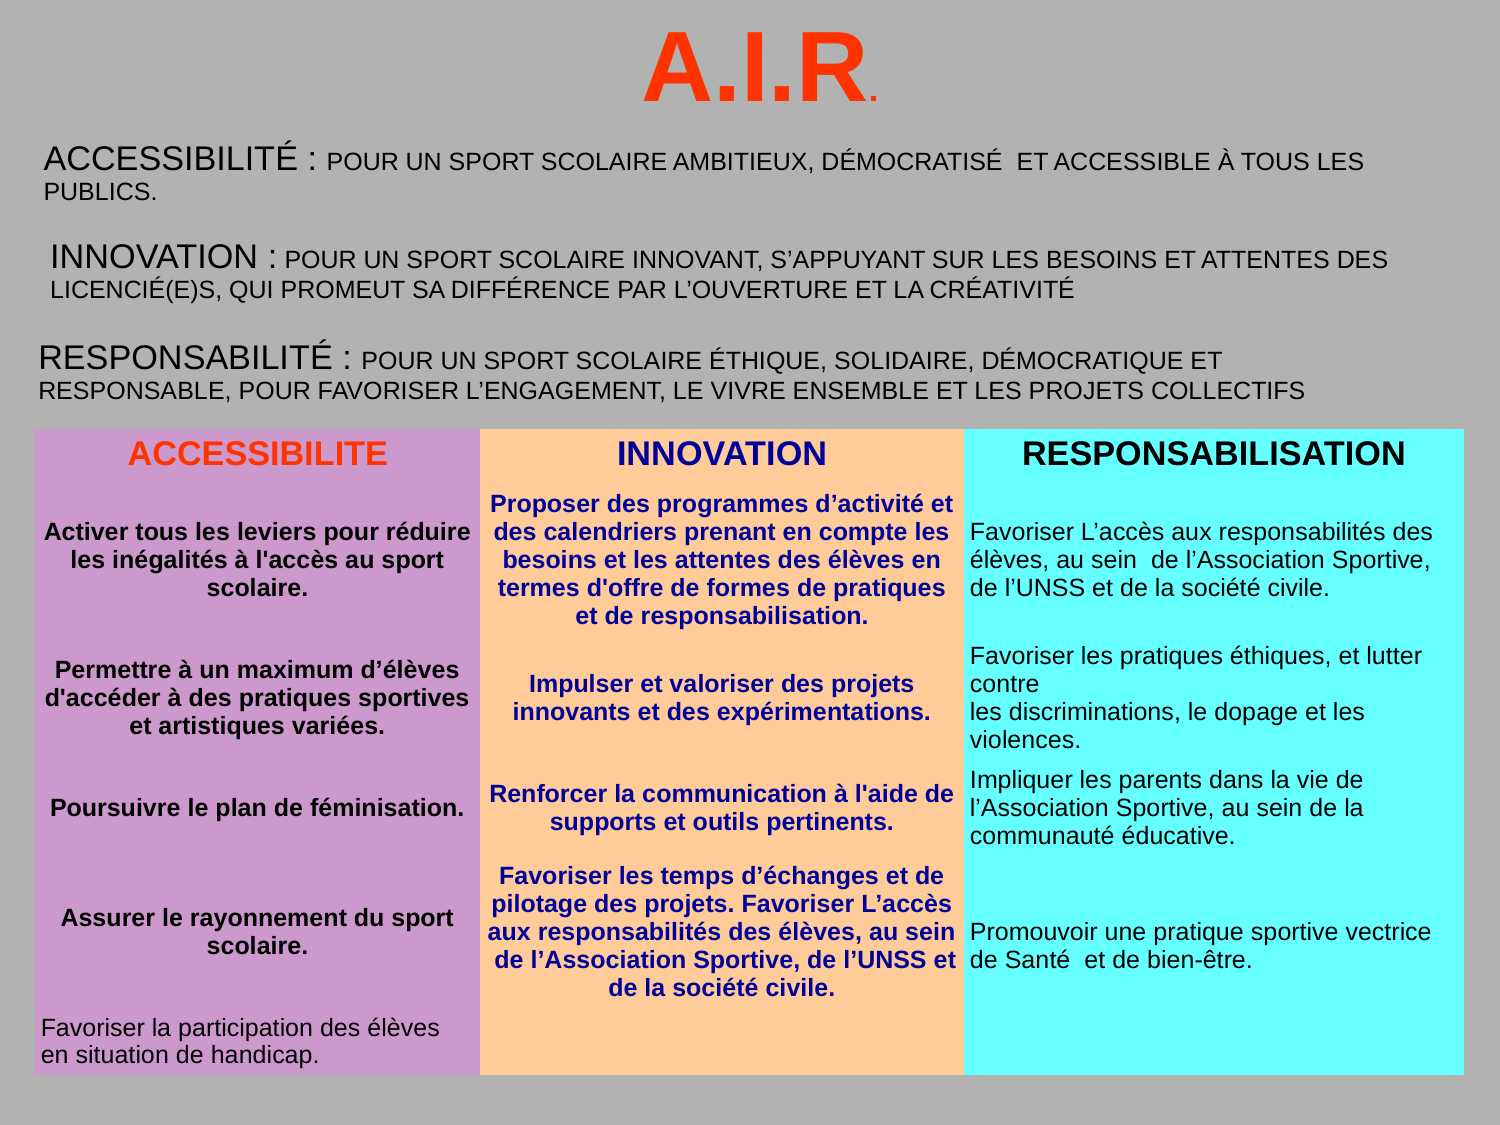

A.I.R.
ACCESSIBILITÉ : POUR UN SPORT SCOLAIRE AMBITIEUX, DÉMOCRATISÉ ET ACCESSIBLE À TOUS LES PUBLICS.
INNOVATION : POUR UN SPORT SCOLAIRE INNOVANT, S’APPUYANT SUR LES BESOINS ET ATTENTES DES LICENCIÉ(E)S, QUI PROMEUT SA DIFFÉRENCE PAR L’OUVERTURE ET LA CRÉATIVITÉ
RESPONSABILITÉ : POUR UN SPORT SCOLAIRE ÉTHIQUE, SOLIDAIRE, DÉMOCRATIQUE ET RESPONSABLE, POUR FAVORISER L’ENGAGEMENT, LE VIVRE ENSEMBLE ET LES PROJETS COLLECTIFS
| ACCESSIBILITE | INNOVATION | RESPONSABILISATION |
| --- | --- | --- |
| Activer tous les leviers pour réduire les inégalités à l'accès au sport scolaire. | Proposer des programmes d’activité et des calendriers prenant en compte les besoins et les attentes des élèves en termes d'offre de formes de pratiques et de responsabilisation. | Favoriser L’accès aux responsabilités des élèves, au sein de l’Association Sportive, de l’UNSS et de la société civile. |
| Permettre à un maximum d’élèves d'accéder à des pratiques sportives et artistiques variées. | Impulser et valoriser des projets innovants et des expérimentations. | Favoriser les pratiques éthiques, et lutter contre les discriminations, le dopage et les violences. |
| Poursuivre le plan de féminisation. | Renforcer la communication à l'aide de supports et outils pertinents. | Impliquer les parents dans la vie de l’Association Sportive, au sein de la communauté éducative. |
| Assurer le rayonnement du sport scolaire. | Favoriser les temps d’échanges et de pilotage des projets. Favoriser L’accès aux responsabilités des élèves, au sein de l’Association Sportive, de l’UNSS et de la société civile. | Promouvoir une pratique sportive vectrice de Santé et de bien-être. |
| Favoriser la participation des élèves en situation de handicap. | | |